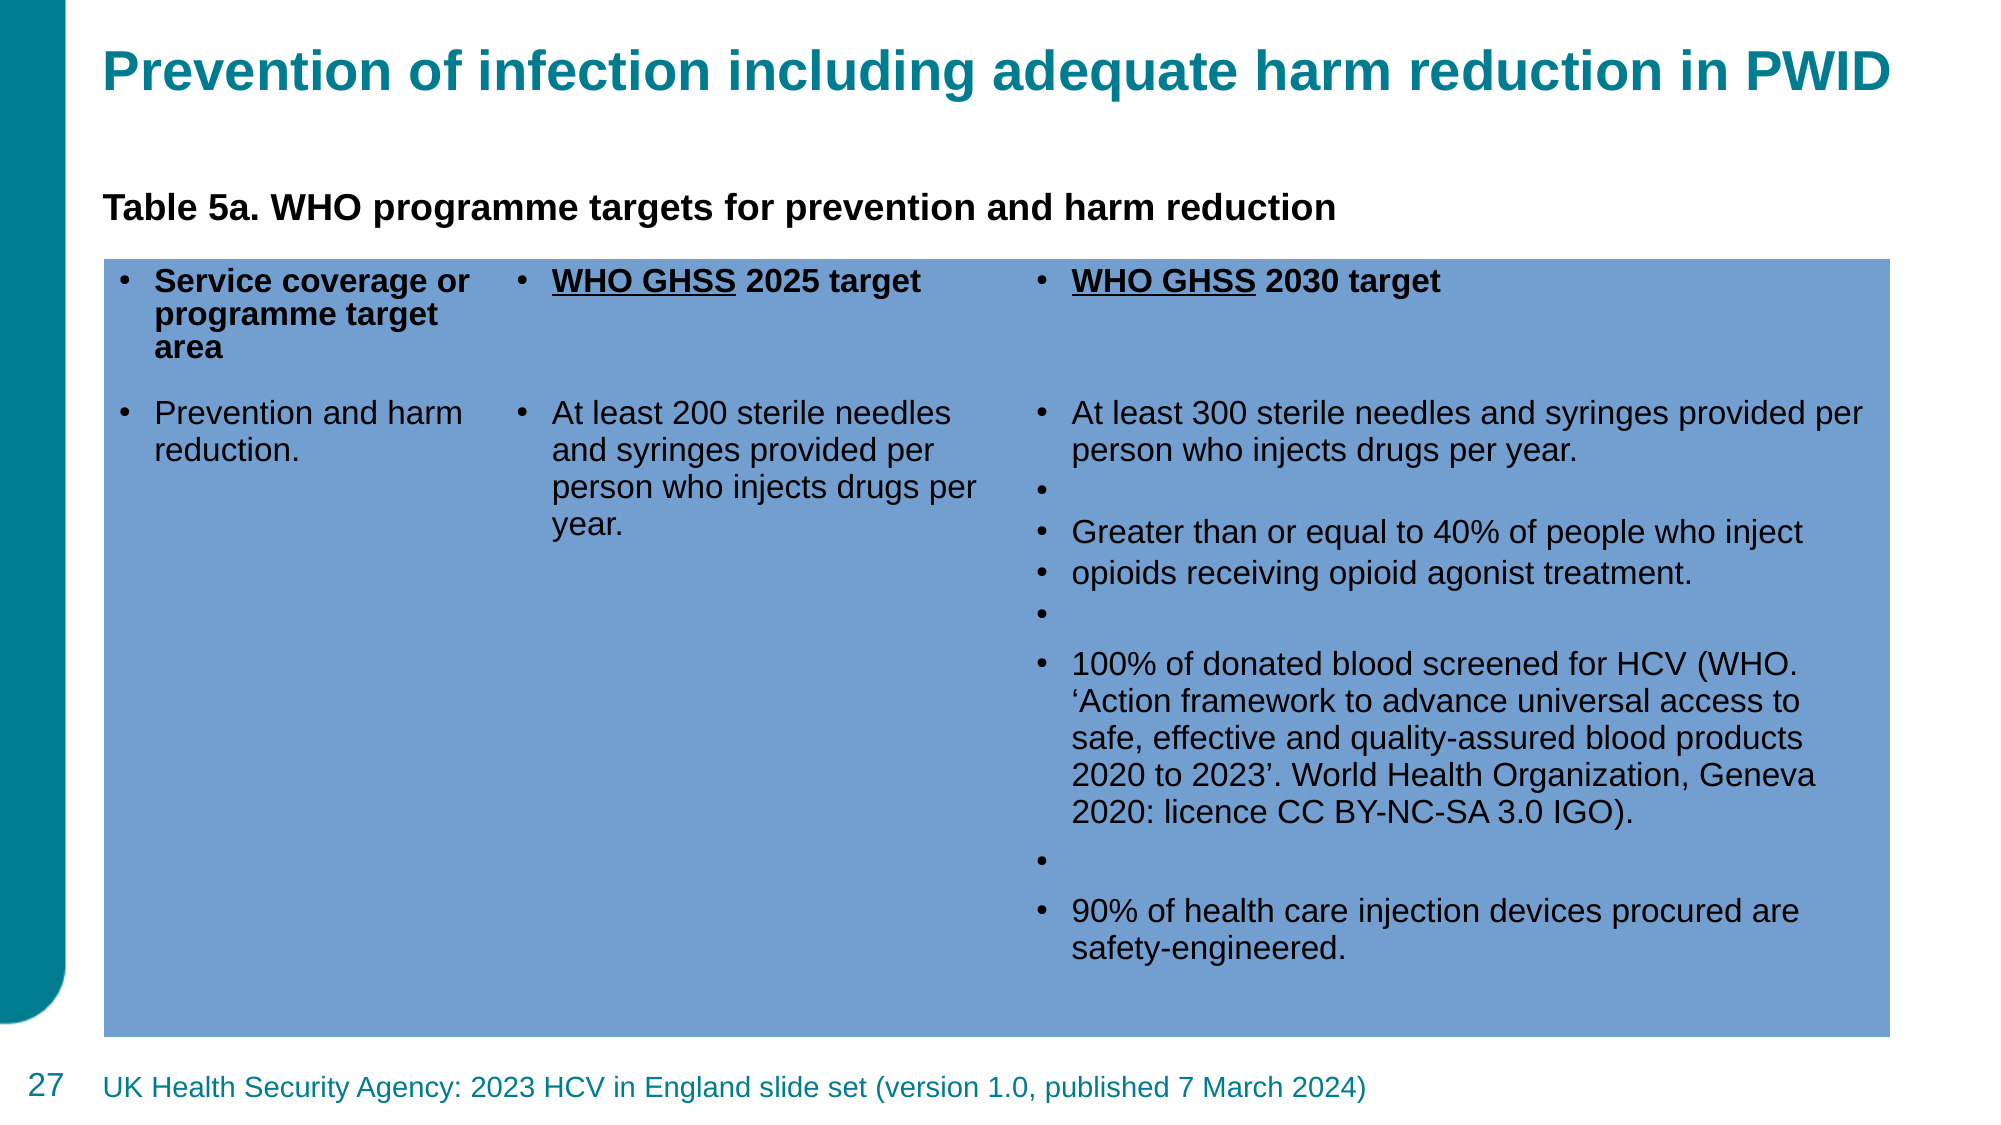

# Prevention of infection including adequate harm reduction in PWID
Table 5a. WHO programme targets for prevention and harm reduction
| Service coverage or programme target area | WHO GHSS 2025 target | WHO GHSS 2030 target |
| --- | --- | --- |
| Prevention and harm reduction. | At least 200 sterile needles and syringes provided per person who injects drugs per year. | At least 300 sterile needles and syringes provided per person who injects drugs per year. Greater than or equal to 40% of people who inject opioids receiving opioid agonist treatment. 100% of donated blood screened for HCV (WHO. ‘Action framework to advance universal access to safe, effective and quality-assured blood products 2020 to 2023’. World Health Organization, Geneva 2020: licence CC BY-NC-SA 3.0 IGO). 90% of health care injection devices procured are safety-engineered. |
26
UK Health Security Agency: 2023 HCV in England slide set (version 1.0, published 7 March 2024)